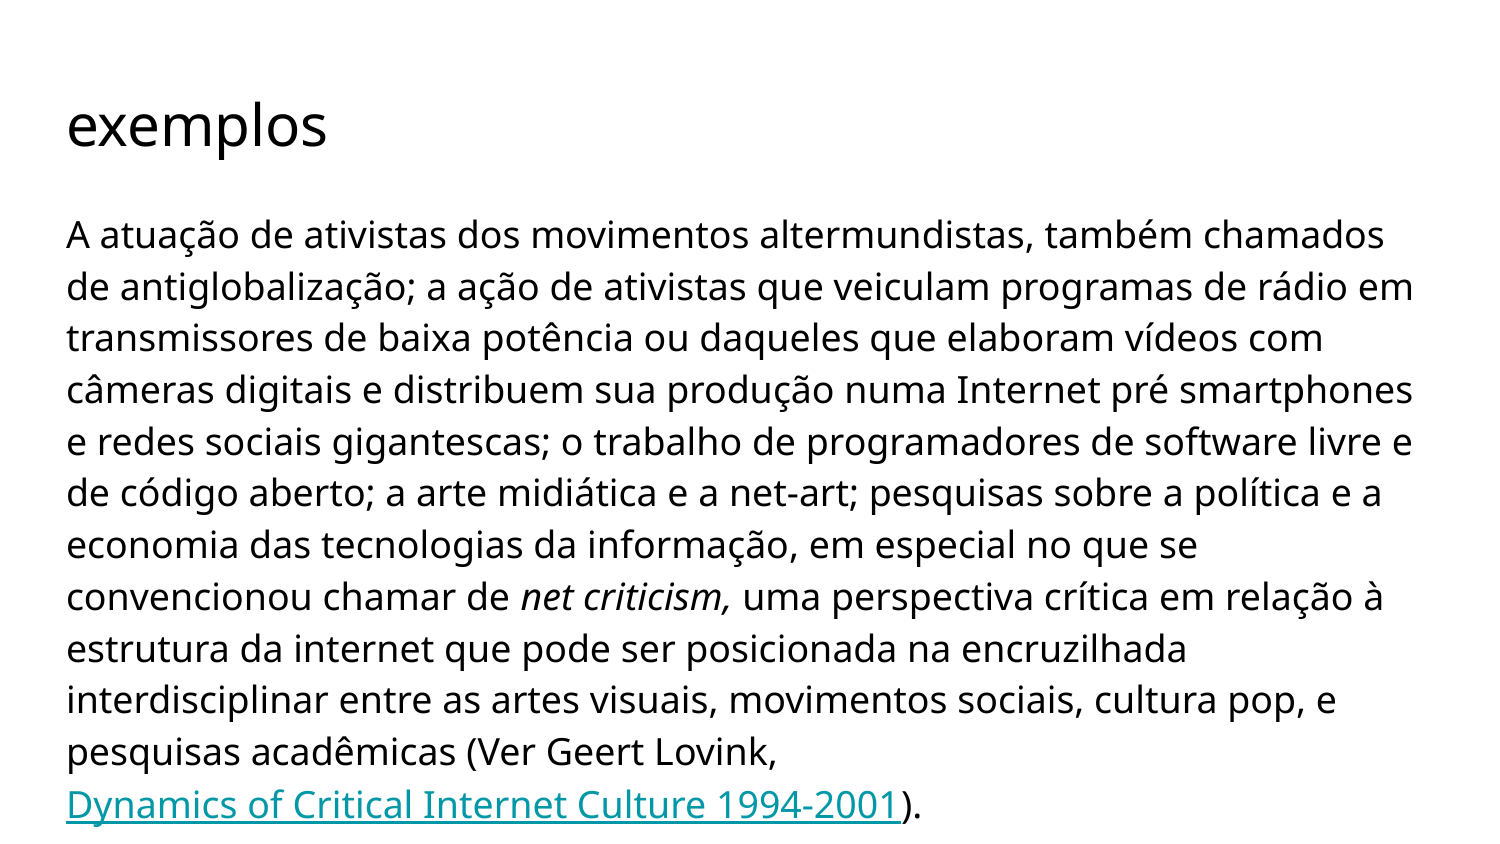

# exemplos
A atuação de ativistas dos movimentos altermundistas, também chamados de antiglobalização; a ação de ativistas que veiculam programas de rádio em transmissores de baixa potência ou daqueles que elaboram vídeos com câmeras digitais e distribuem sua produção numa Internet pré smartphones e redes sociais gigantescas; o trabalho de programadores de software livre e de código aberto; a arte midiática e a net-art; pesquisas sobre a política e a economia das tecnologias da informação, em especial no que se convencionou chamar de net criticism, uma perspectiva crítica em relação à estrutura da internet que pode ser posicionada na encruzilhada interdisciplinar entre as artes visuais, movimentos sociais, cultura pop, e pesquisas acadêmicas (Ver Geert Lovink, Dynamics of Critical Internet Culture 1994-2001).